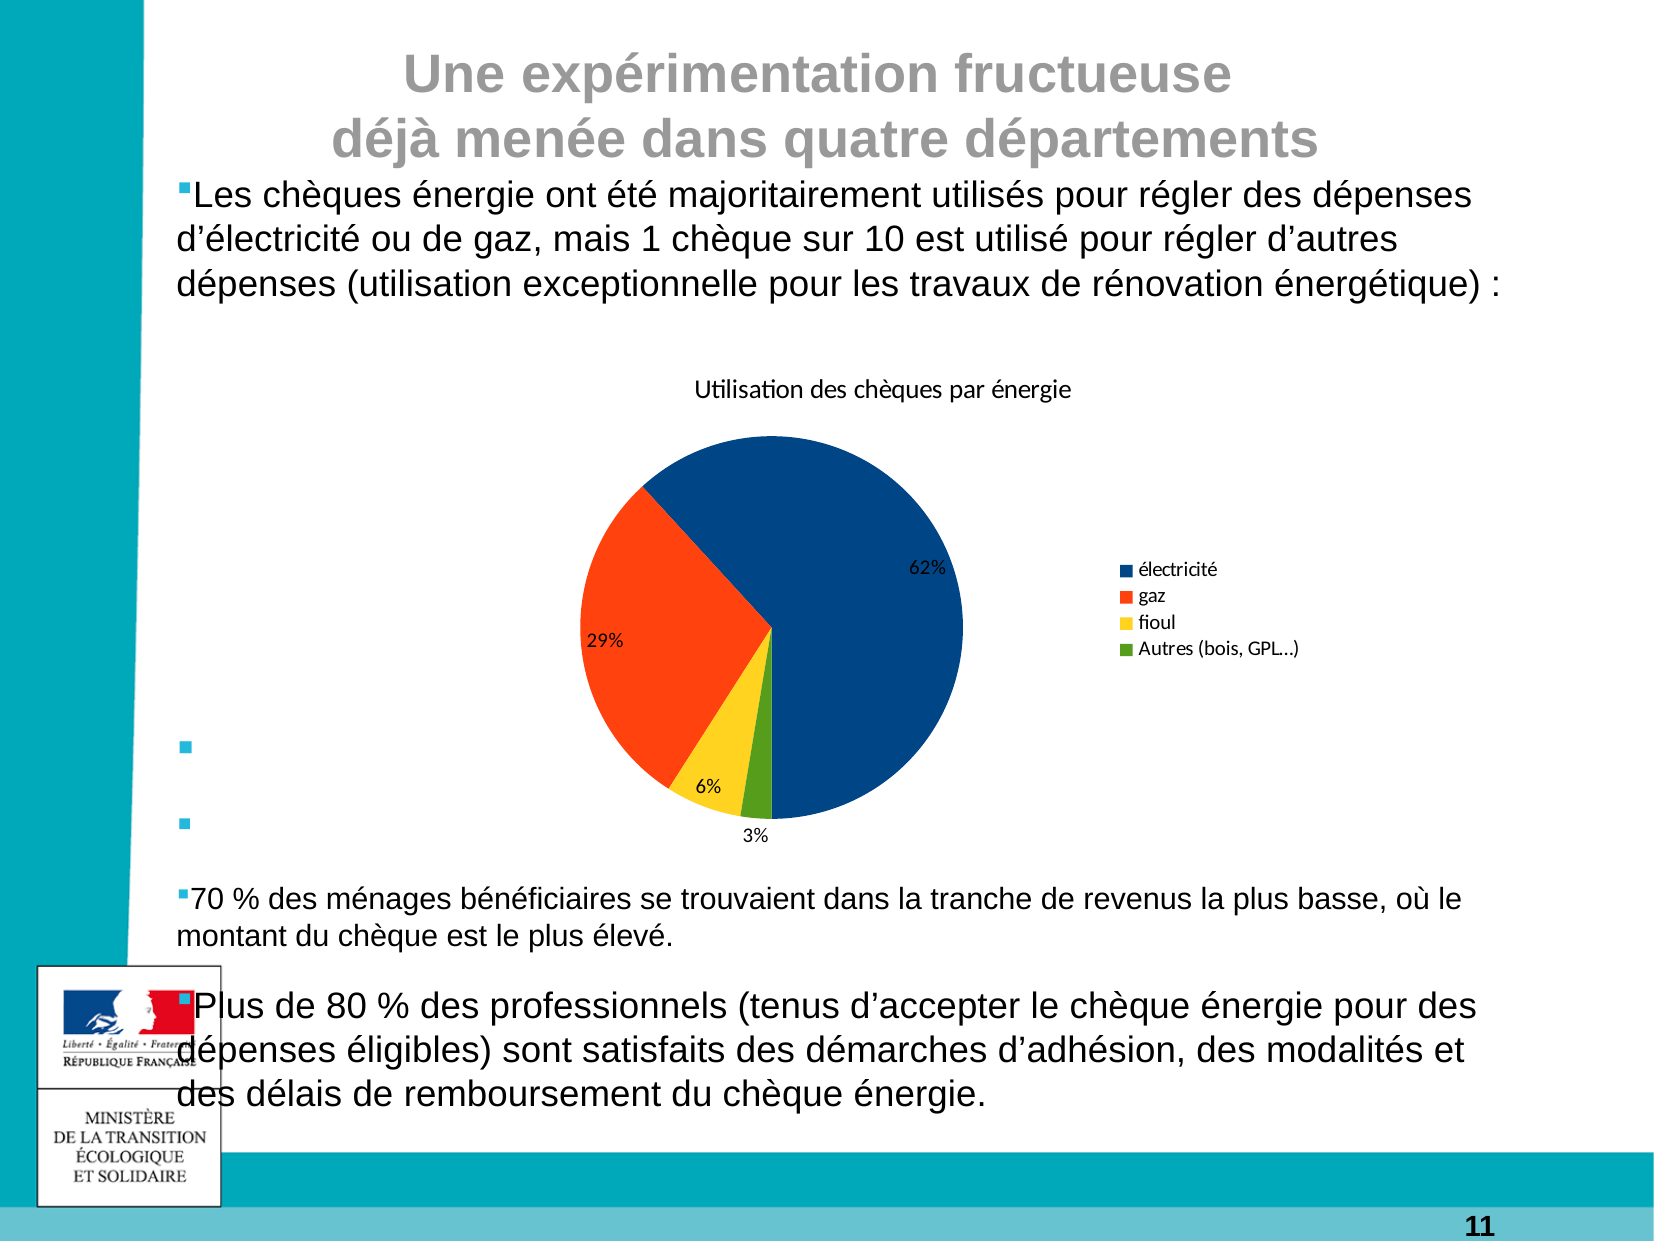

Une expérimentation fructueuse
déjà menée dans quatre départements
# Les chèques énergie ont été majoritairement utilisés pour régler des dépenses d’électricité ou de gaz, mais 1 chèque sur 10 est utilisé pour régler d’autres dépenses (utilisation exceptionnelle pour les travaux de rénovation énergétique) :
70 % des ménages bénéficiaires se trouvaient dans la tranche de revenus la plus basse, où le montant du chèque est le plus élevé.
Plus de 80 % des professionnels (tenus d’accepter le chèque énergie pour des dépenses éligibles) sont satisfaits des démarches d’adhésion, des modalités et des délais de remboursement du chèque énergie.
### Chart: Utilisation des chèques par énergie
| Category | Colonne B |
|---|---|
| électricité | 0.615 |
| gaz | 0.29 |
| fioul | 0.064 |
| Autres (bois, GPL…) | 0.026 |